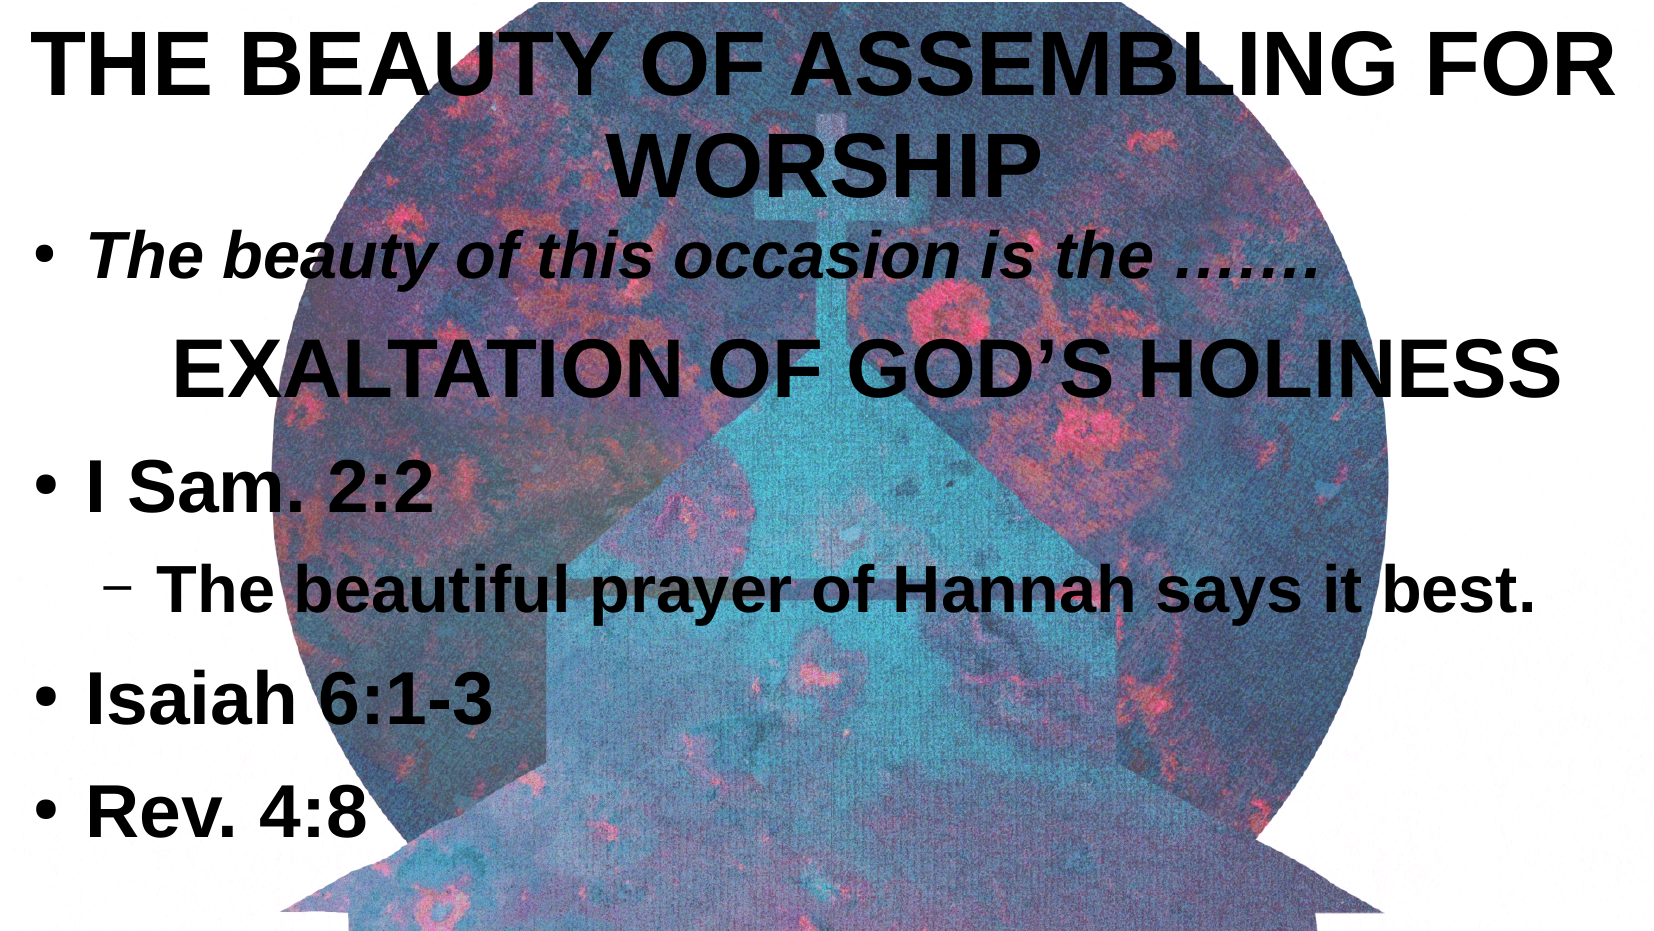

# THE BEAUTY OF ASSEMBLING FOR WORSHIP
The beauty of this occasion is the ….…
EXALTATION OF GOD’S HOLINESS
I Sam. 2:2
The beautiful prayer of Hannah says it best.
Isaiah 6:1-3
Rev. 4:8